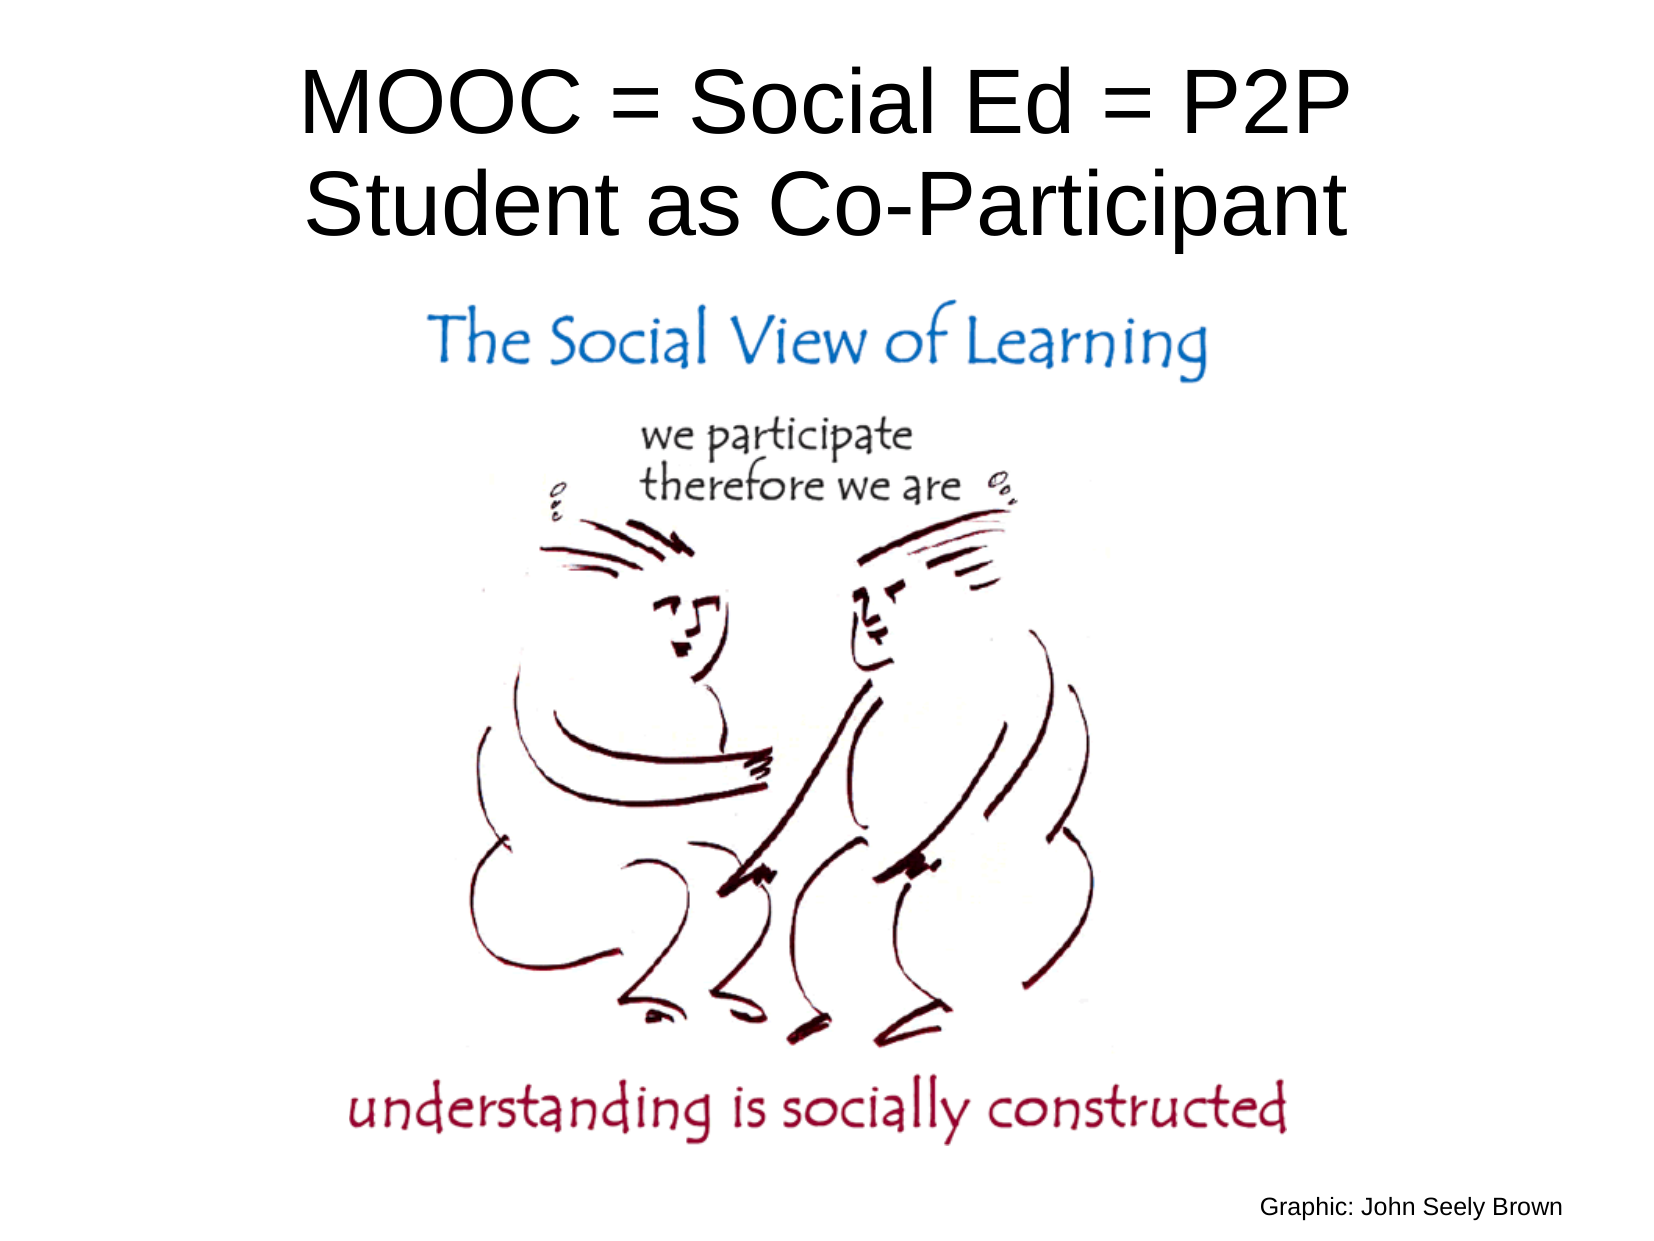

# MOOC = Social Ed = P2P Student as Co-Participant
Graphic: John Seely Brown